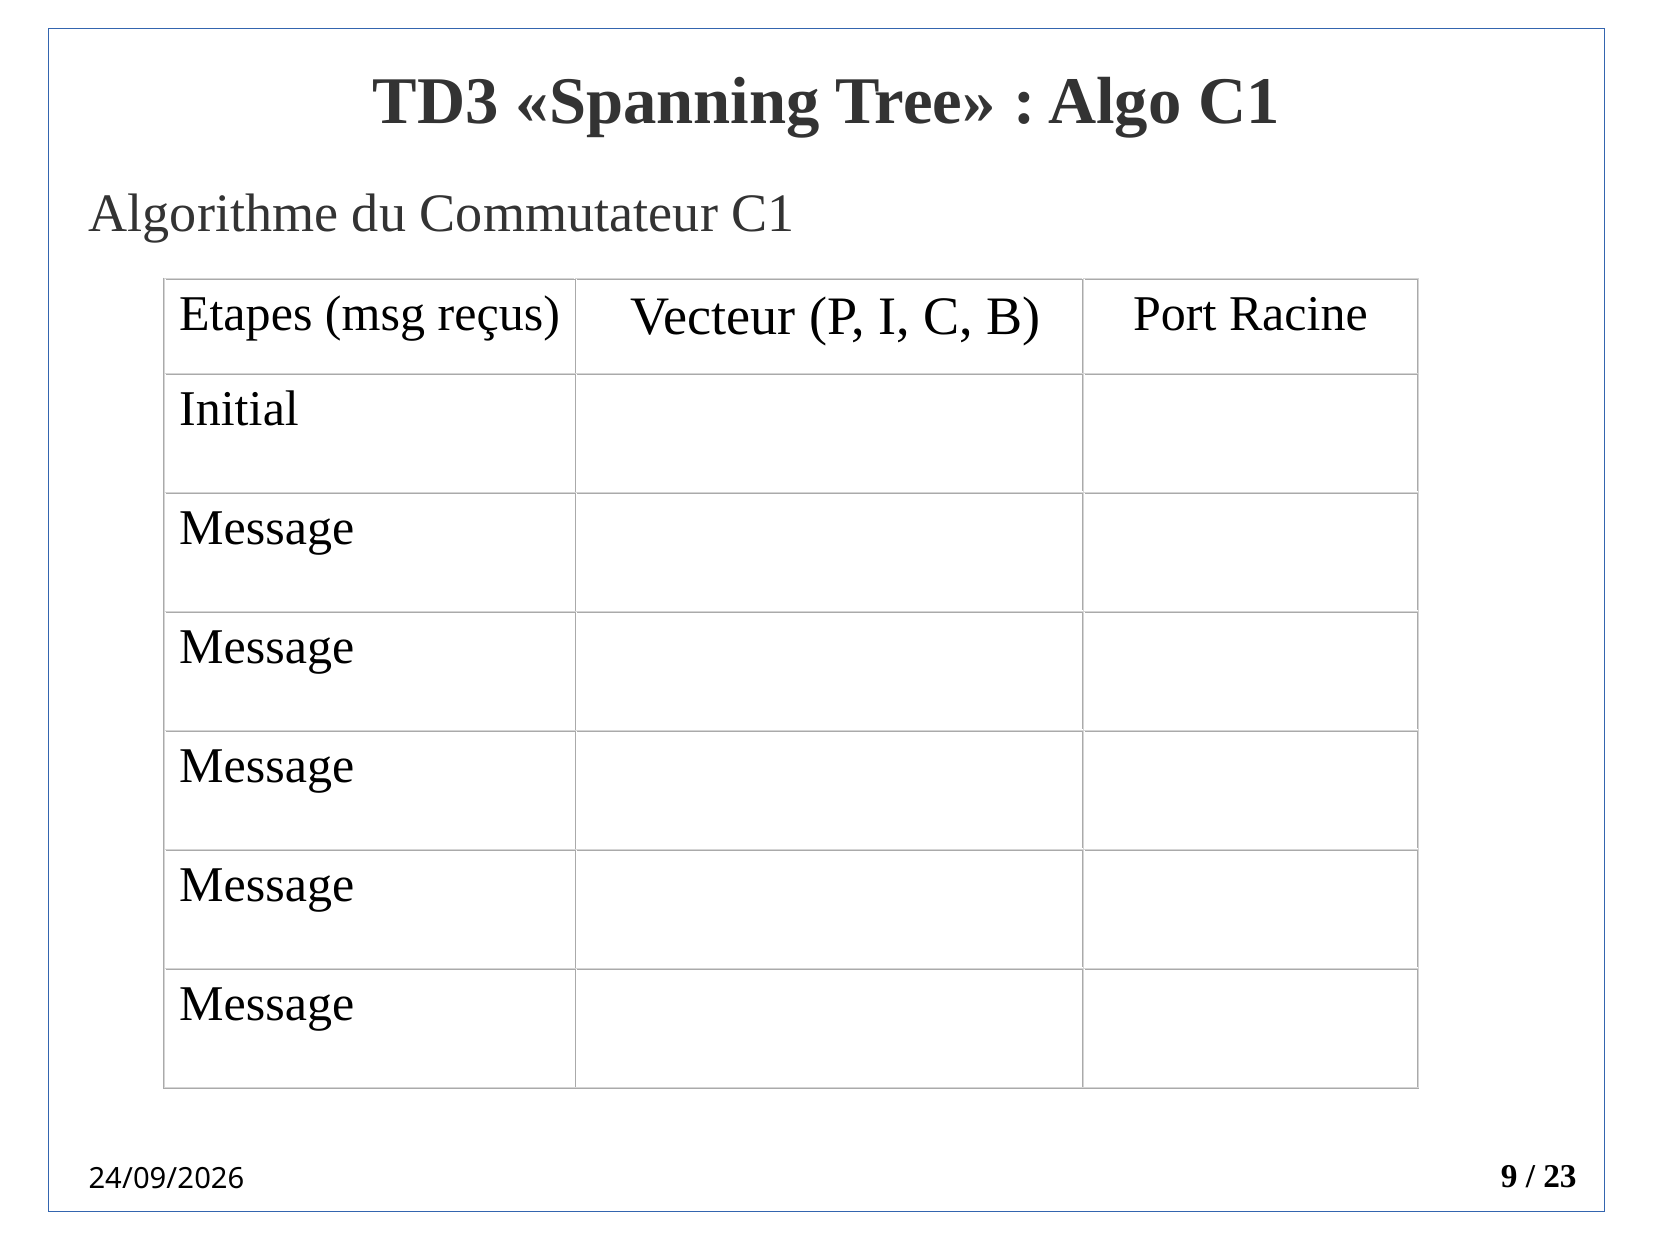

# TD3 «Spanning Tree» : Algo C1
Algorithme du Commutateur C1
| Etapes (msg reçus) | Vecteur (P, I, C, B) | Port Racine |
| --- | --- | --- |
| Initial | | |
| Message | | |
| Message | | |
| Message | | |
| Message | | |
| Message | | |
9